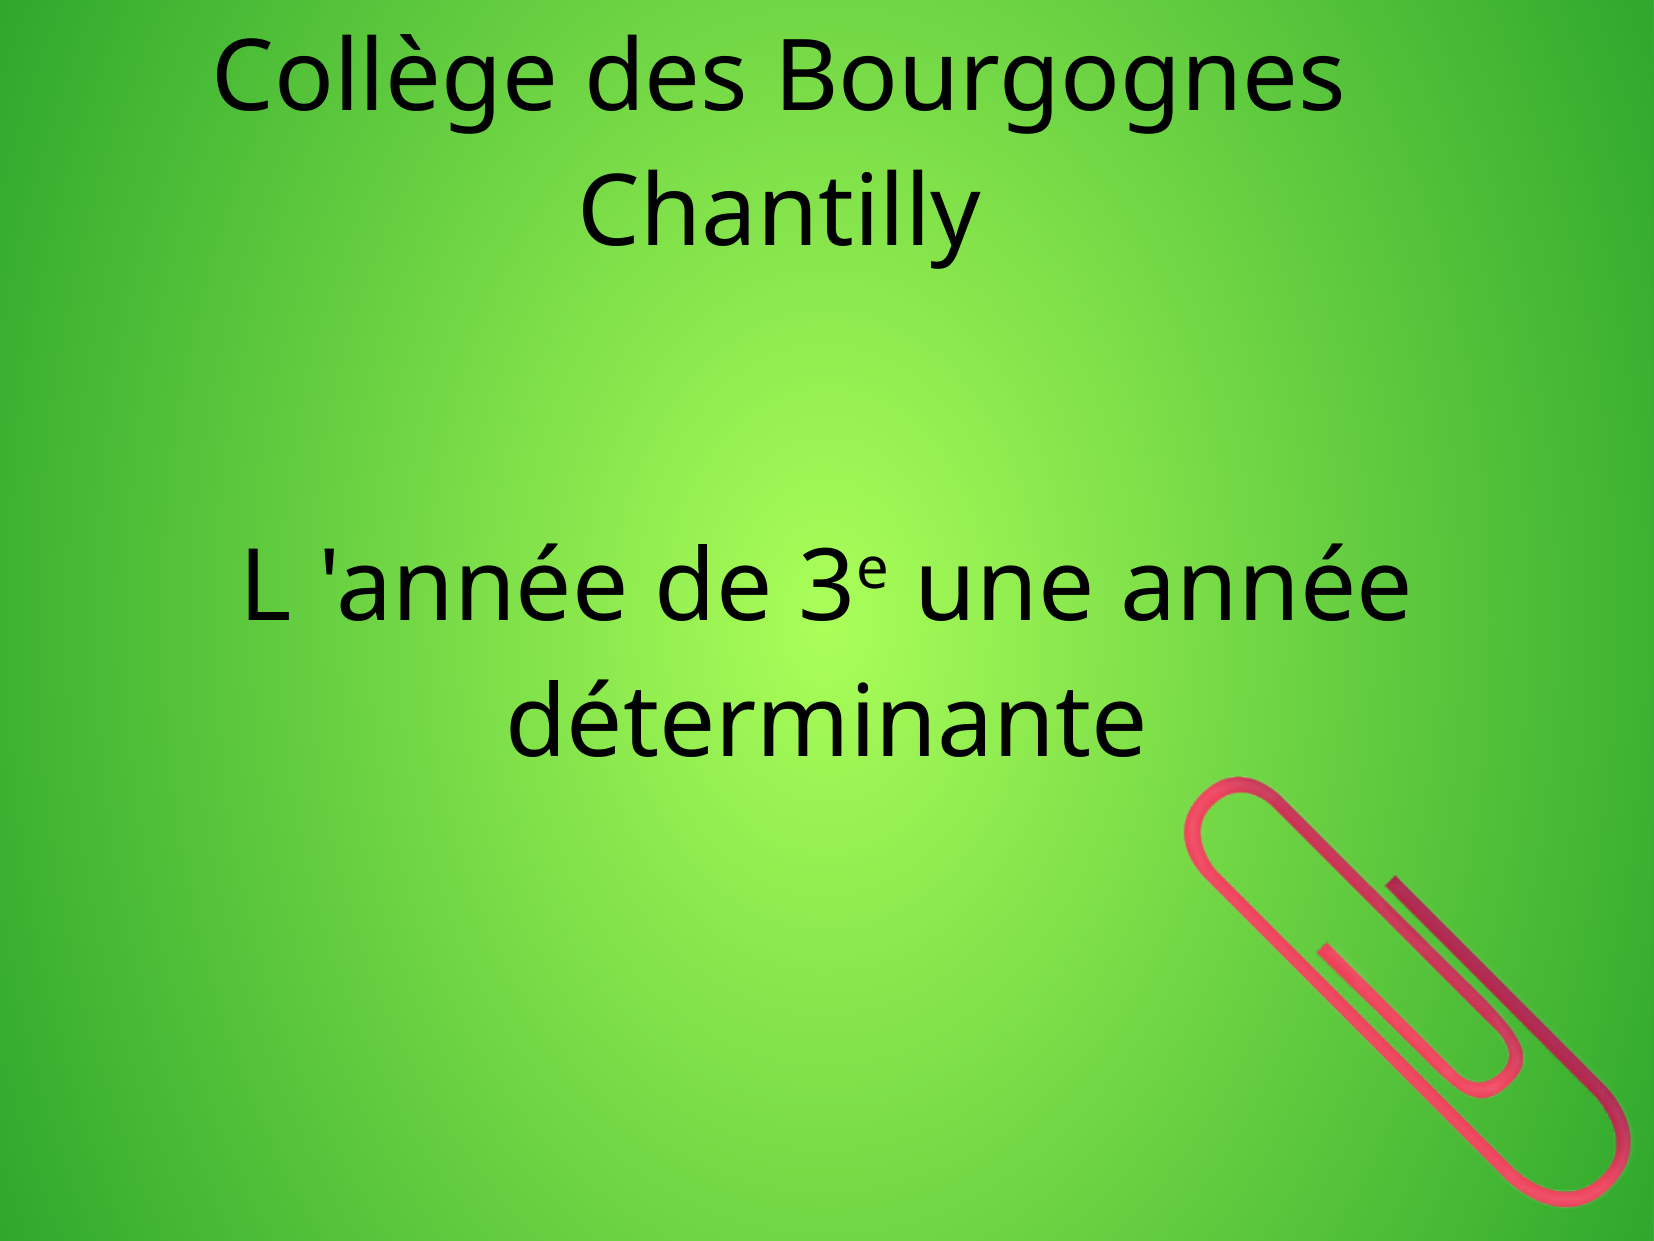

# Collège des Bourgognes Chantilly
L 'année de 3e une année déterminante